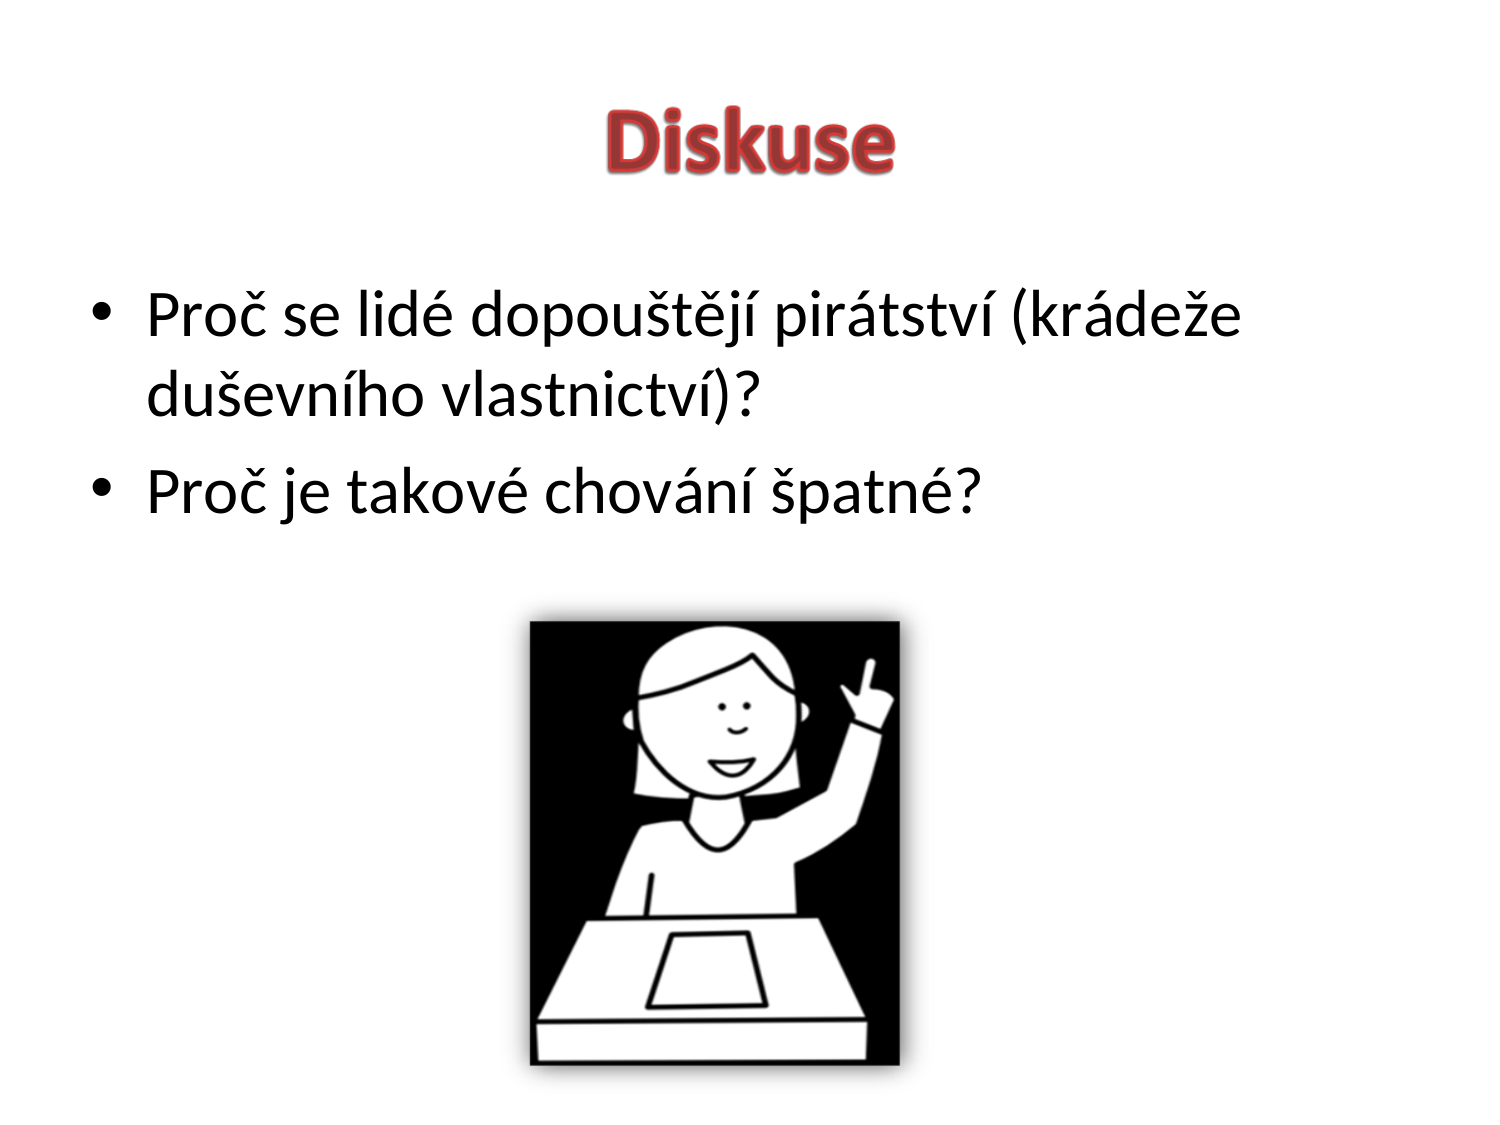

# Proč se lidé dopouštějí pirátství (krádeže duševního vlastnictví)?
Proč je takové chování špatné?